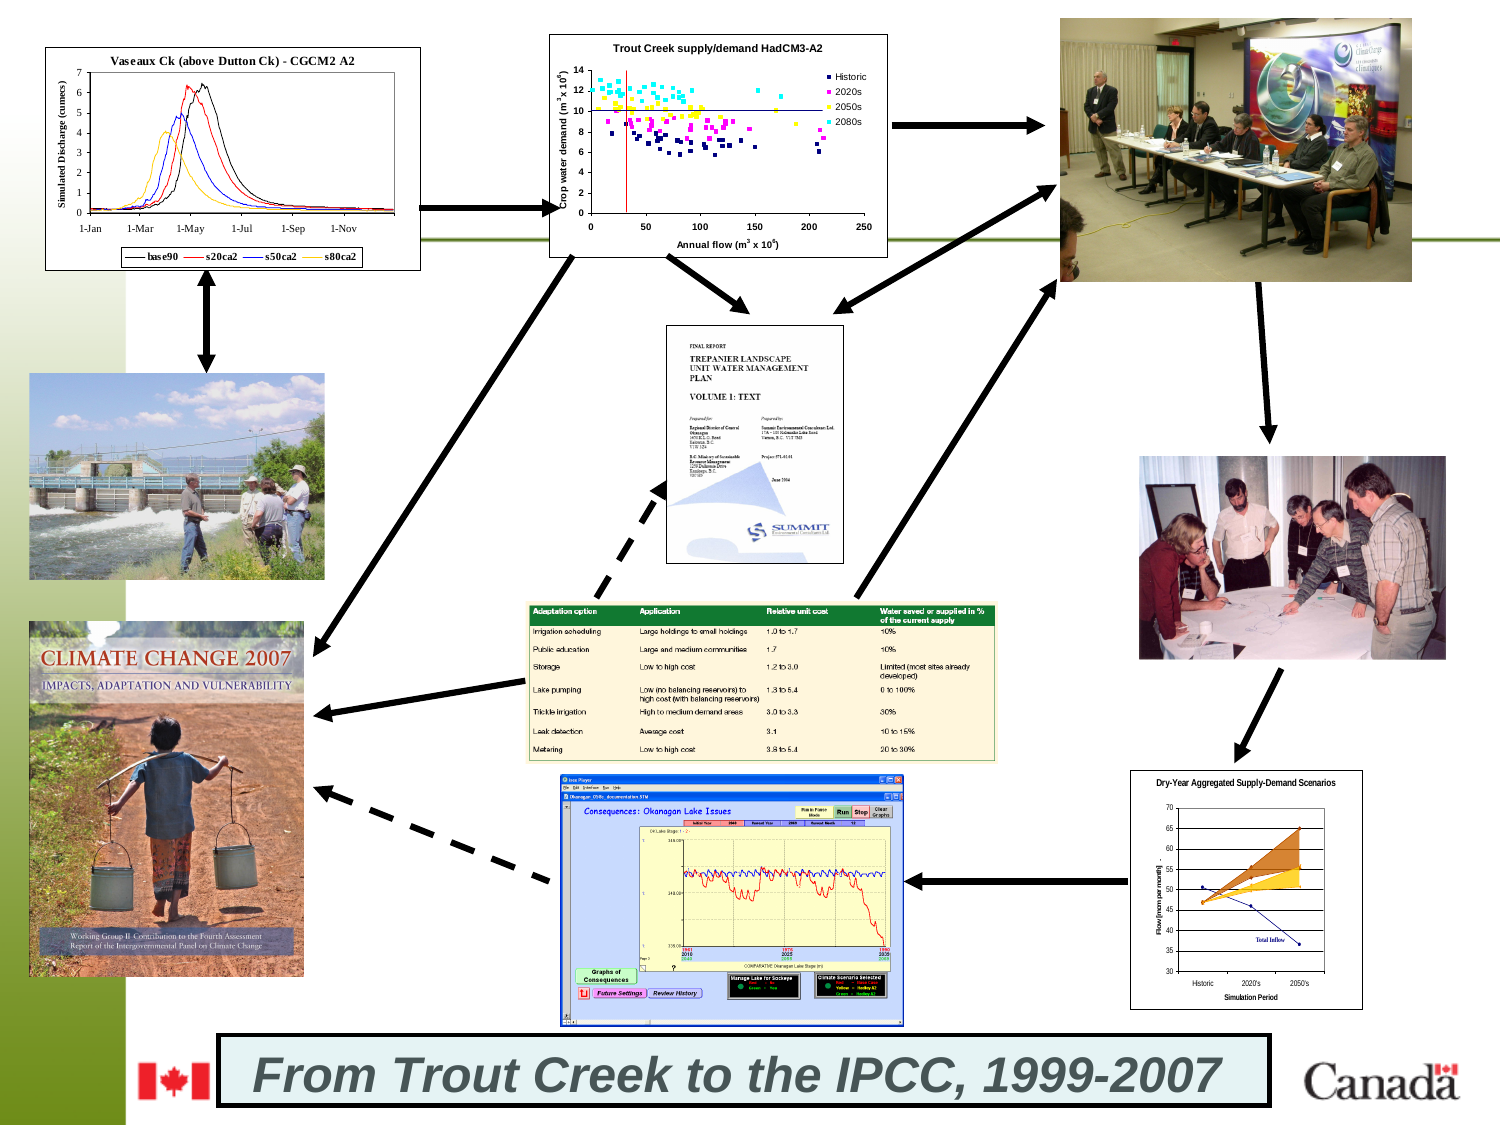

From Trout Creek to the IPCC, 1999-2007